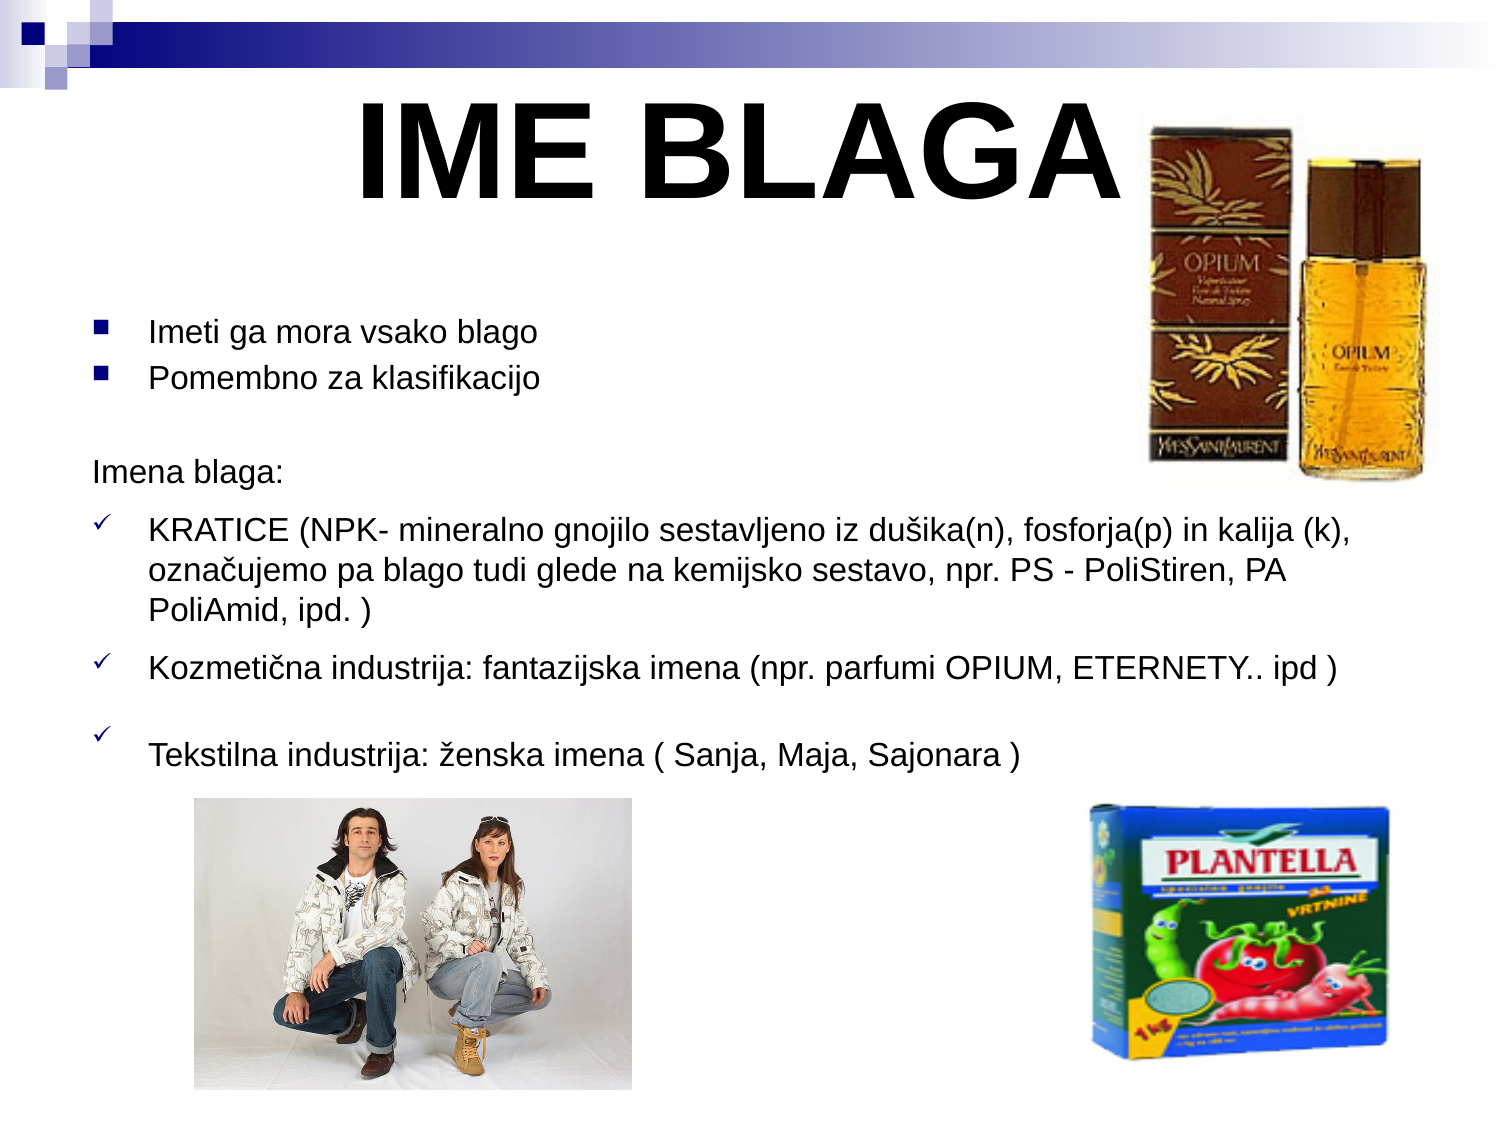

# IME BLAGA
Imeti ga mora vsako blago
Pomembno za klasifikacijo
Imena blaga:
KRATICE (NPK- mineralno gnojilo sestavljeno iz dušika(n), fosforja(p) in kalija (k), označujemo pa blago tudi glede na kemijsko sestavo, npr. PS - PoliStiren, PA PoliAmid, ipd. )
Kozmetična industrija: fantazijska imena (npr. parfumi OPIUM, ETERNETY.. ipd )
Tekstilna industrija: ženska imena ( Sanja, Maja, Sajonara )